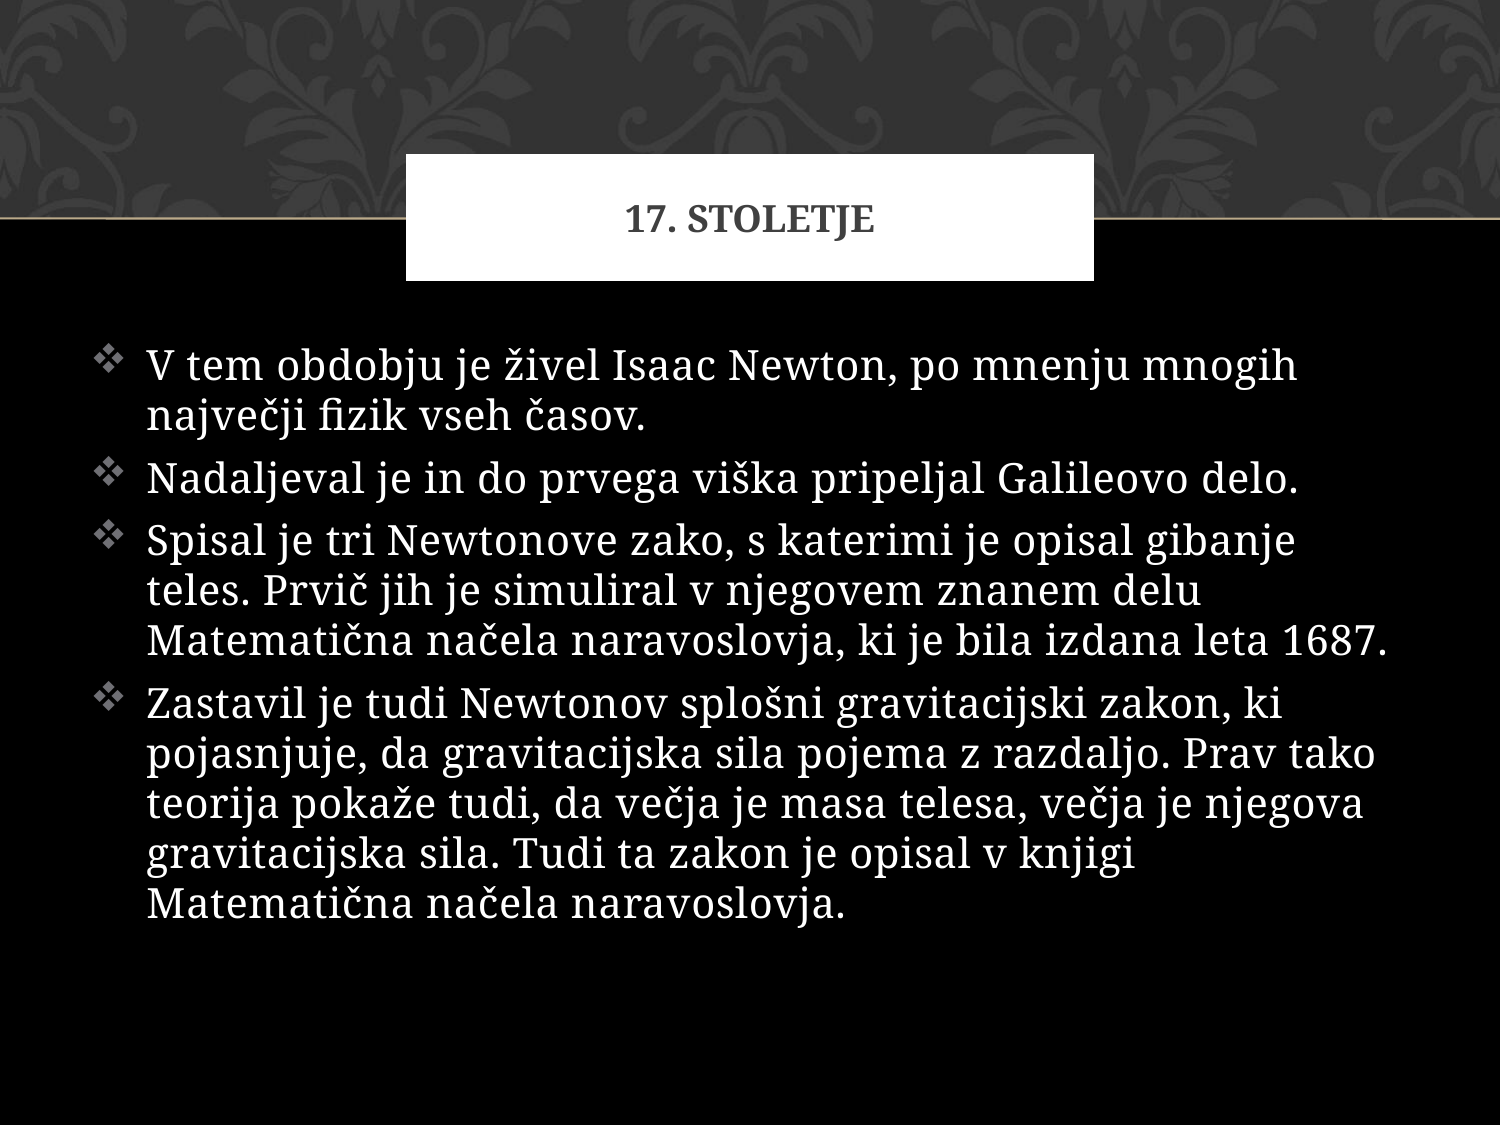

# 17. stoletje
V tem obdobju je živel Isaac Newton, po mnenju mnogih največji fizik vseh časov.
Nadaljeval je in do prvega viška pripeljal Galileovo delo.
Spisal je tri Newtonove zako, s katerimi je opisal gibanje teles. Prvič jih je simuliral v njegovem znanem delu Matematična načela naravoslovja, ki je bila izdana leta 1687.
Zastavil je tudi Newtonov splošni gravitacijski zakon, ki pojasnjuje, da gravitacijska sila pojema z razdaljo. Prav tako teorija pokaže tudi, da večja je masa telesa, večja je njegova gravitacijska sila. Tudi ta zakon je opisal v knjigi Matematična načela naravoslovja.